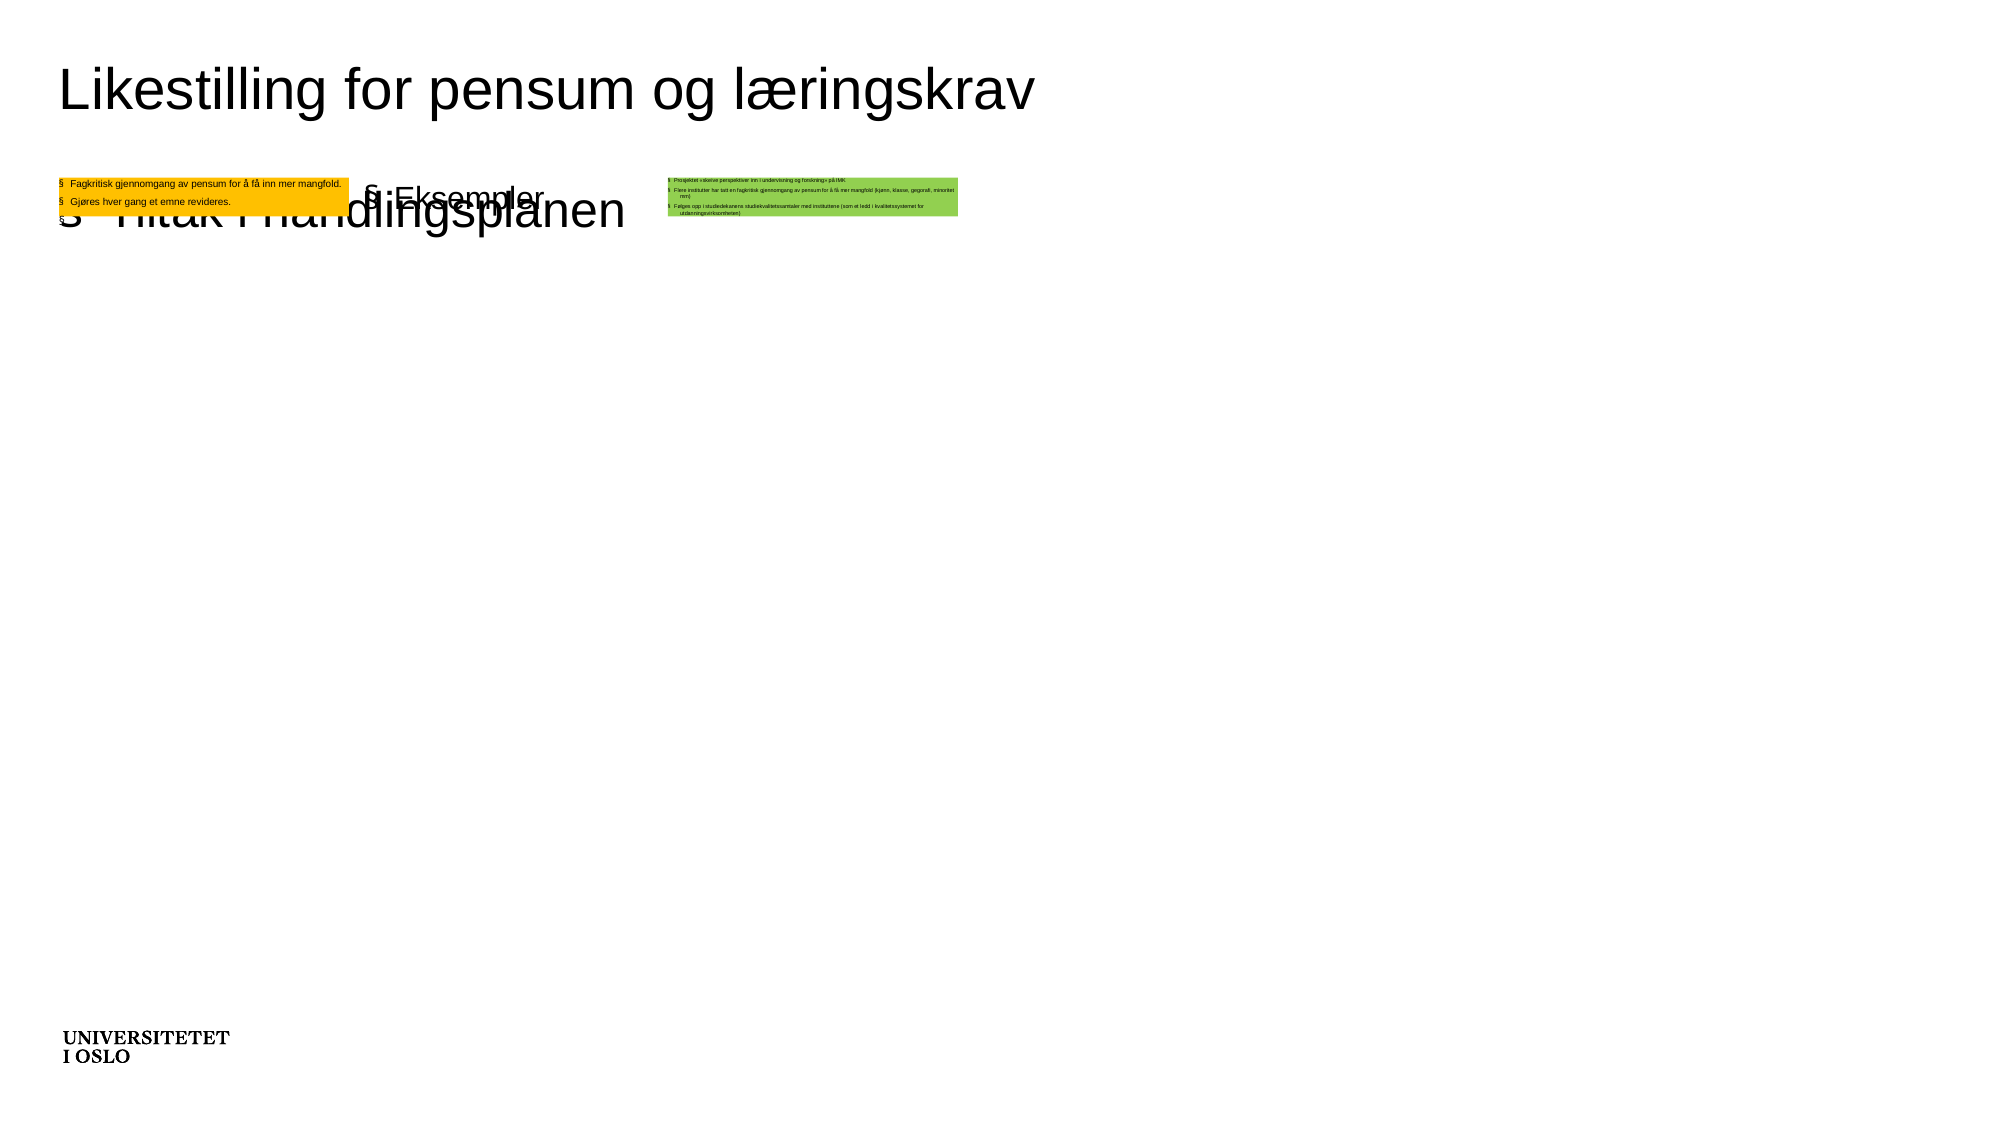

# Likestilling for pensum og læringskrav
Tiltak i handlingsplanen
Fagkritisk gjennomgang av pensum for å få inn mer mangfold.
Gjøres hver gang et emne revideres.
Eksempler
Prosjektet «skeive perspektiver inn i undervisning og forskning» på IMK
Flere institutter har tatt en fagkritisk gjennomgang av pensum for å få mer mangfold (kjønn, klasse, gegorafi, minoritet mm)
Følges opp i studiedekanens studiekvalitetssamtaler med instituttene (som et ledd i kvalitetssystemet for utdanningsvirksomheten)